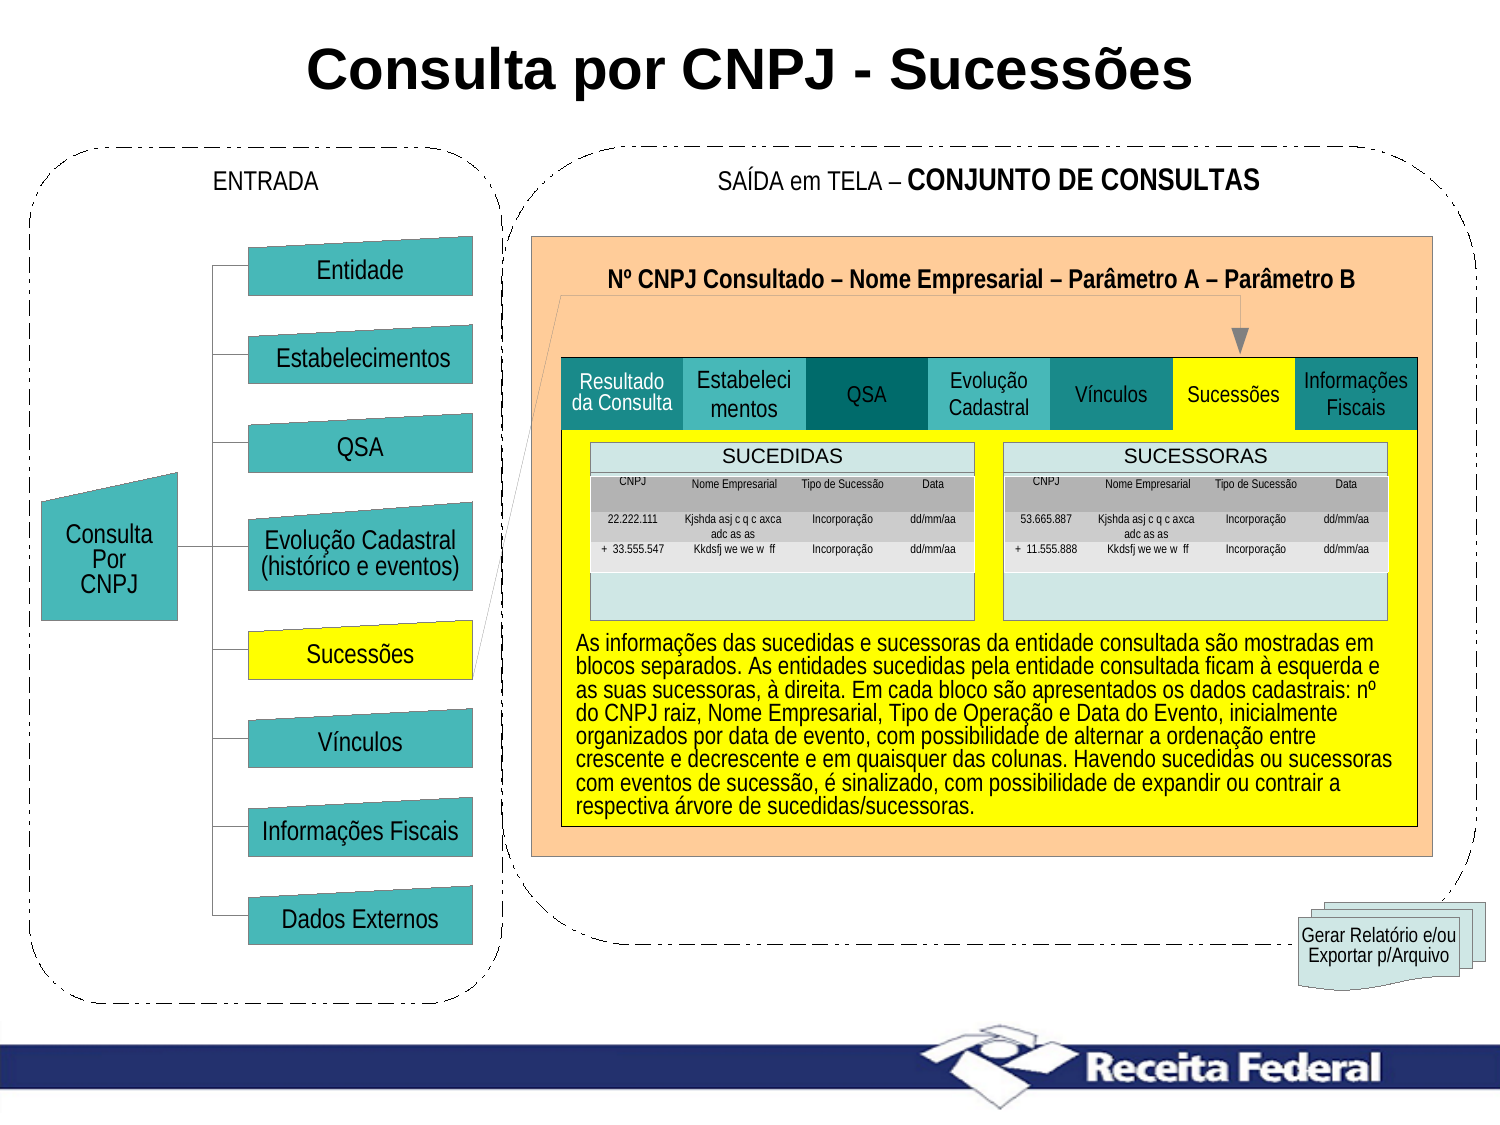

Consulta por CNPJ - Sucessões
SAÍDA em TELA – CONJUNTO DE CONSULTAS
ENTRADA
Entidade
Nº CNPJ Consultado – Nome Empresarial – Parâmetro A – Parâmetro B
 Estabelecimentos
| Resultado da Consulta | Estabelecimentos | QSA | Evolução Cadastral | Vínculos | Sucessões | Informações Fiscais |
| --- | --- | --- | --- | --- | --- | --- |
QSA
SUCEDIDAS
| CNPJ | Nome Empresarial | Tipo de Sucessão | Data |
| --- | --- | --- | --- |
| 22.222.111 | Kjshda asj c q c axca adc as as | Incorporação | dd/mm/aa |
| + 33.555.547 | Kkdsfj we we w ff | Incorporação | dd/mm/aa |
SUCESSORAS
| CNPJ | Nome Empresarial | Tipo de Sucessão | Data |
| --- | --- | --- | --- |
| 53.665.887 | Kjshda asj c q c axca adc as as | Incorporação | dd/mm/aa |
| + 11.555.888 | Kkdsfj we we w ff | Incorporação | dd/mm/aa |
Consulta
Por
CNPJ
Evolução Cadastral (histórico e eventos)
Sucessões
As informações das sucedidas e sucessoras da entidade consultada são mostradas em blocos separados. As entidades sucedidas pela entidade consultada ficam à esquerda e as suas sucessoras, à direita. Em cada bloco são apresentados os dados cadastrais: nº do CNPJ raiz, Nome Empresarial, Tipo de Operação e Data do Evento, inicialmente organizados por data de evento, com possibilidade de alternar a ordenação entre crescente e decrescente e em quaisquer das colunas. Havendo sucedidas ou sucessoras com eventos de sucessão, é sinalizado, com possibilidade de expandir ou contrair a respectiva árvore de sucedidas/sucessoras.
Vínculos
Vínculos
Vínculos
Vínculos
Informações Fiscais
Dados Externos
Gerar Relatório e/ou
Exportar p/Arquivo